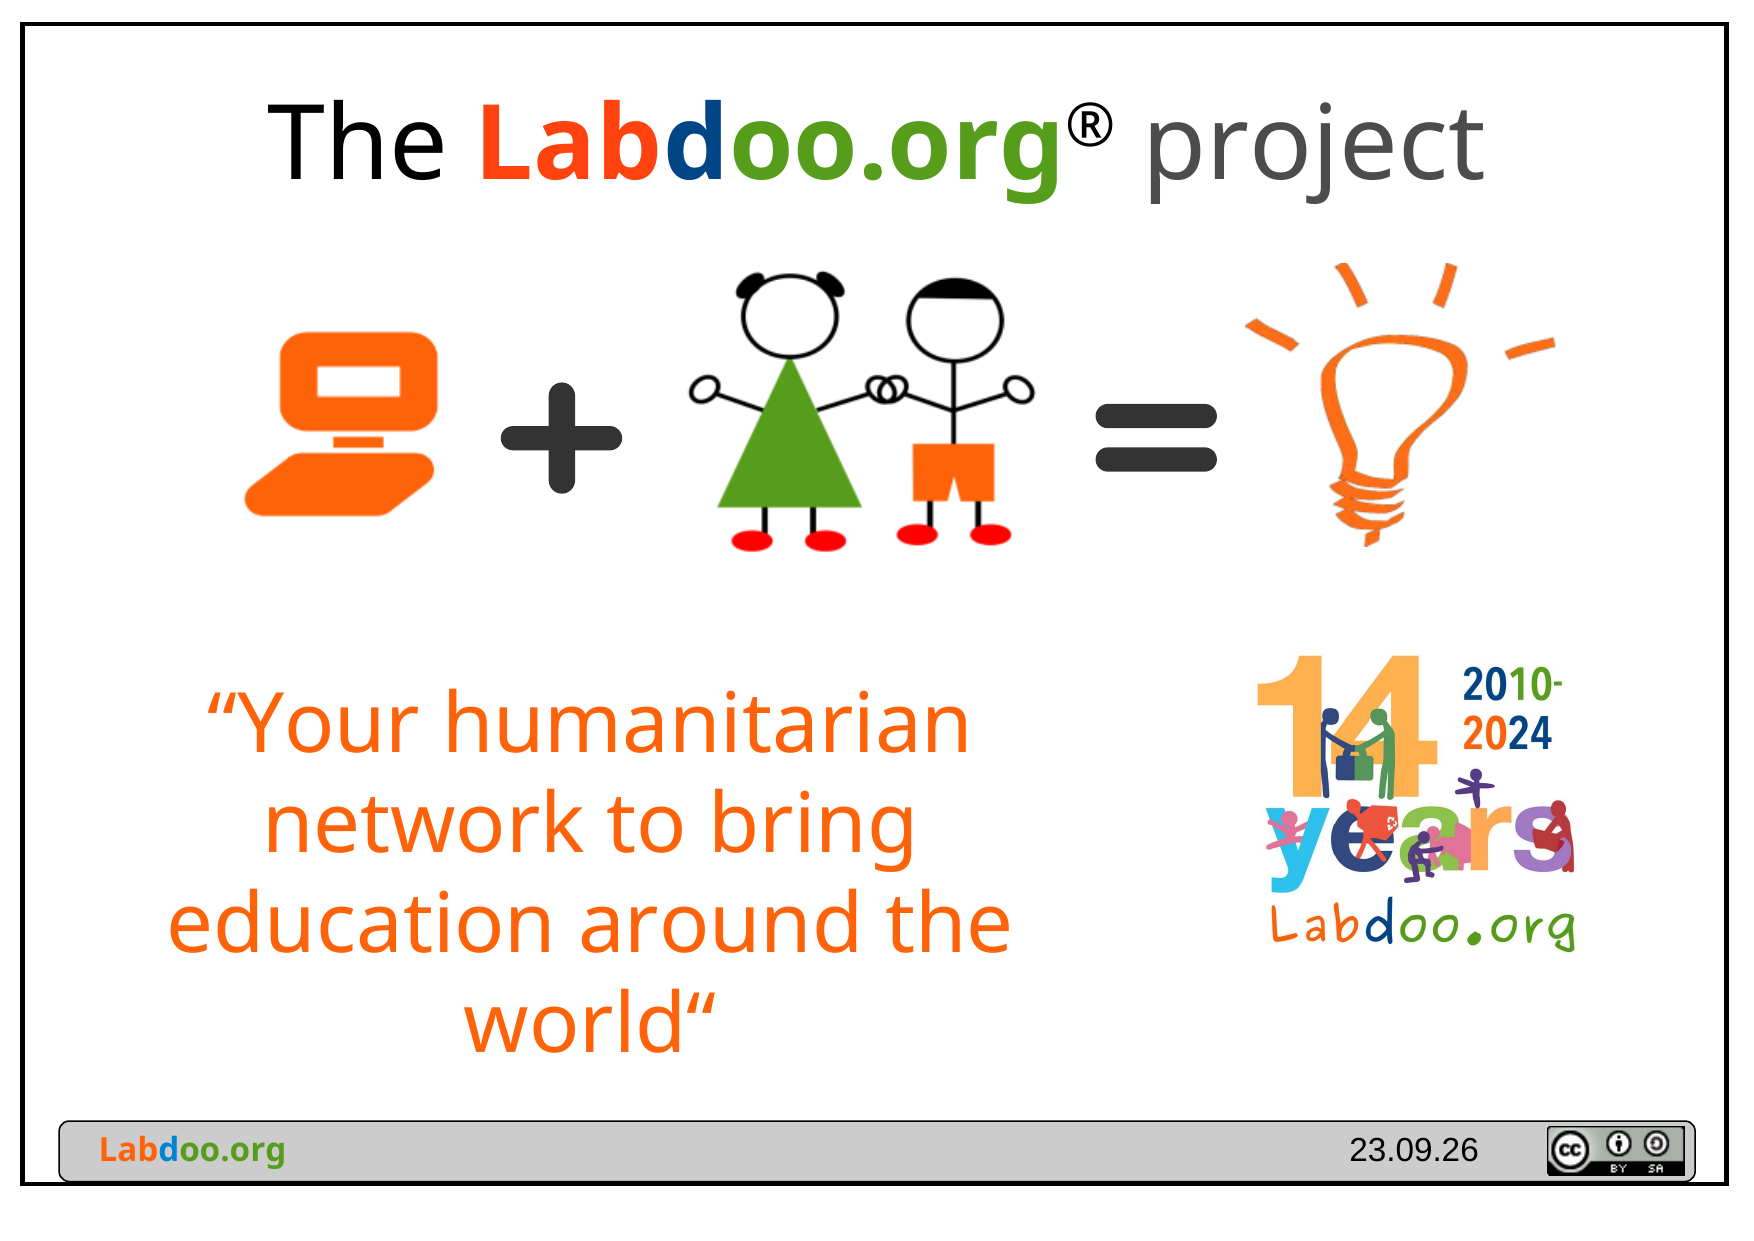

The Labdoo.org® project
“Your humanitarian network to bring education around the world“
Labdoo.org